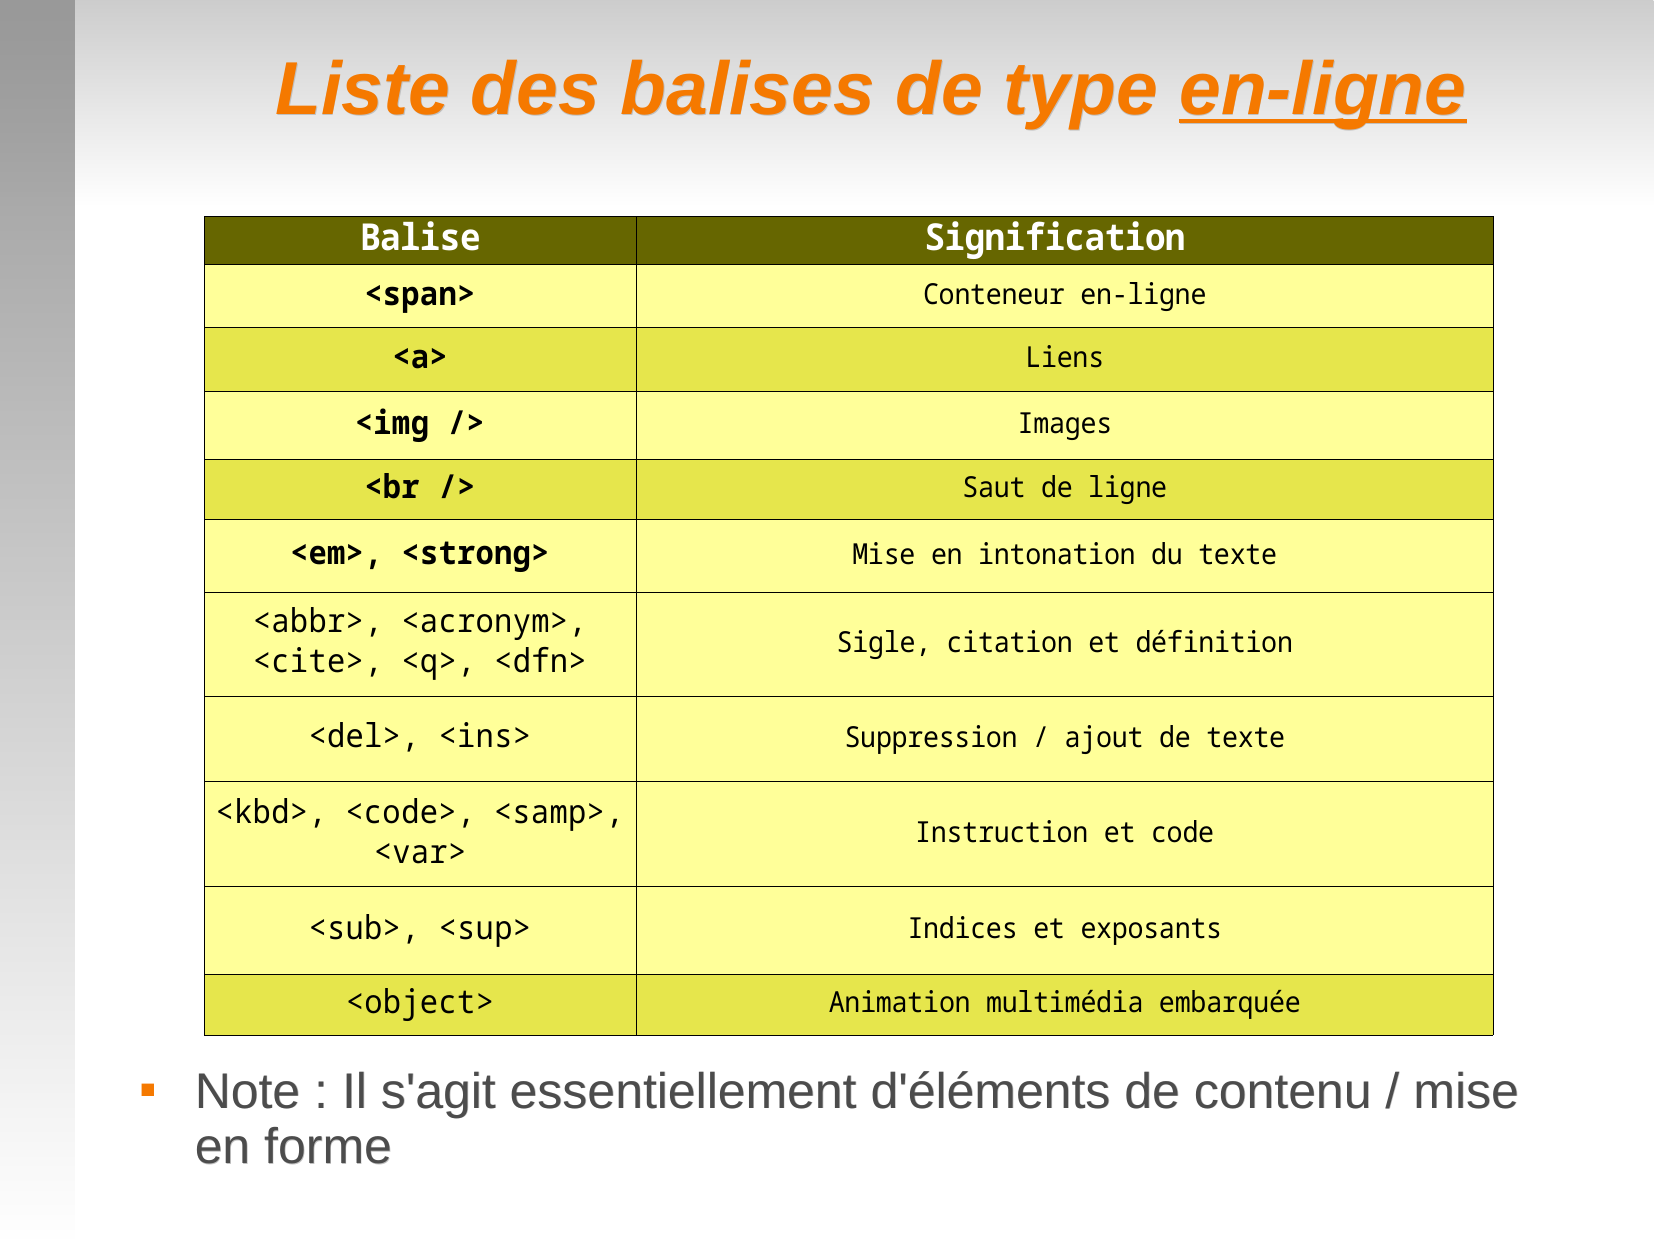

# Liste des balises de type en-ligne
Note : Il s'agit essentiellement d'éléments de contenu / mise en forme